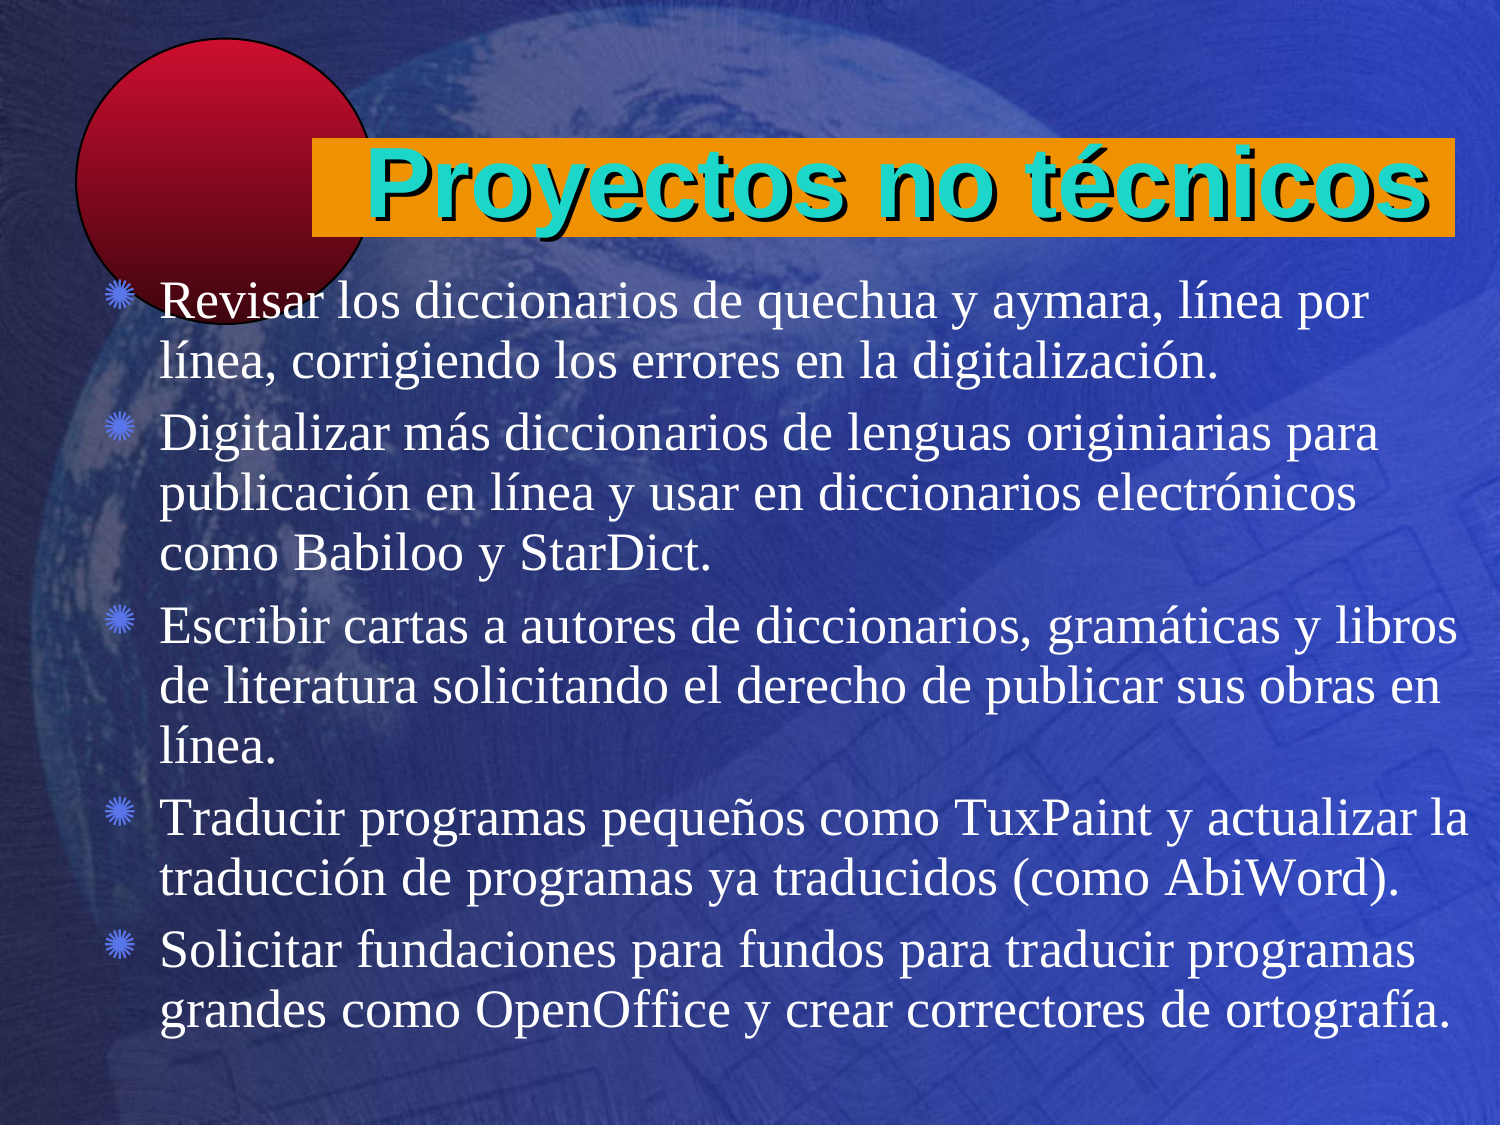

# Proyectos no técnicos
Revisar los diccionarios de quechua y aymara, línea por línea, corrigiendo los errores en la digitalización.
Digitalizar más diccionarios de lenguas originiarias para publicación en línea y usar en diccionarios electrónicos como Babiloo y StarDict.
Escribir cartas a autores de diccionarios, gramáticas y libros de literatura solicitando el derecho de publicar sus obras en línea.
Traducir programas pequeños como TuxPaint y actualizar la traducción de programas ya traducidos (como AbiWord).
Solicitar fundaciones para fundos para traducir programas grandes como OpenOffice y crear correctores de ortografía.